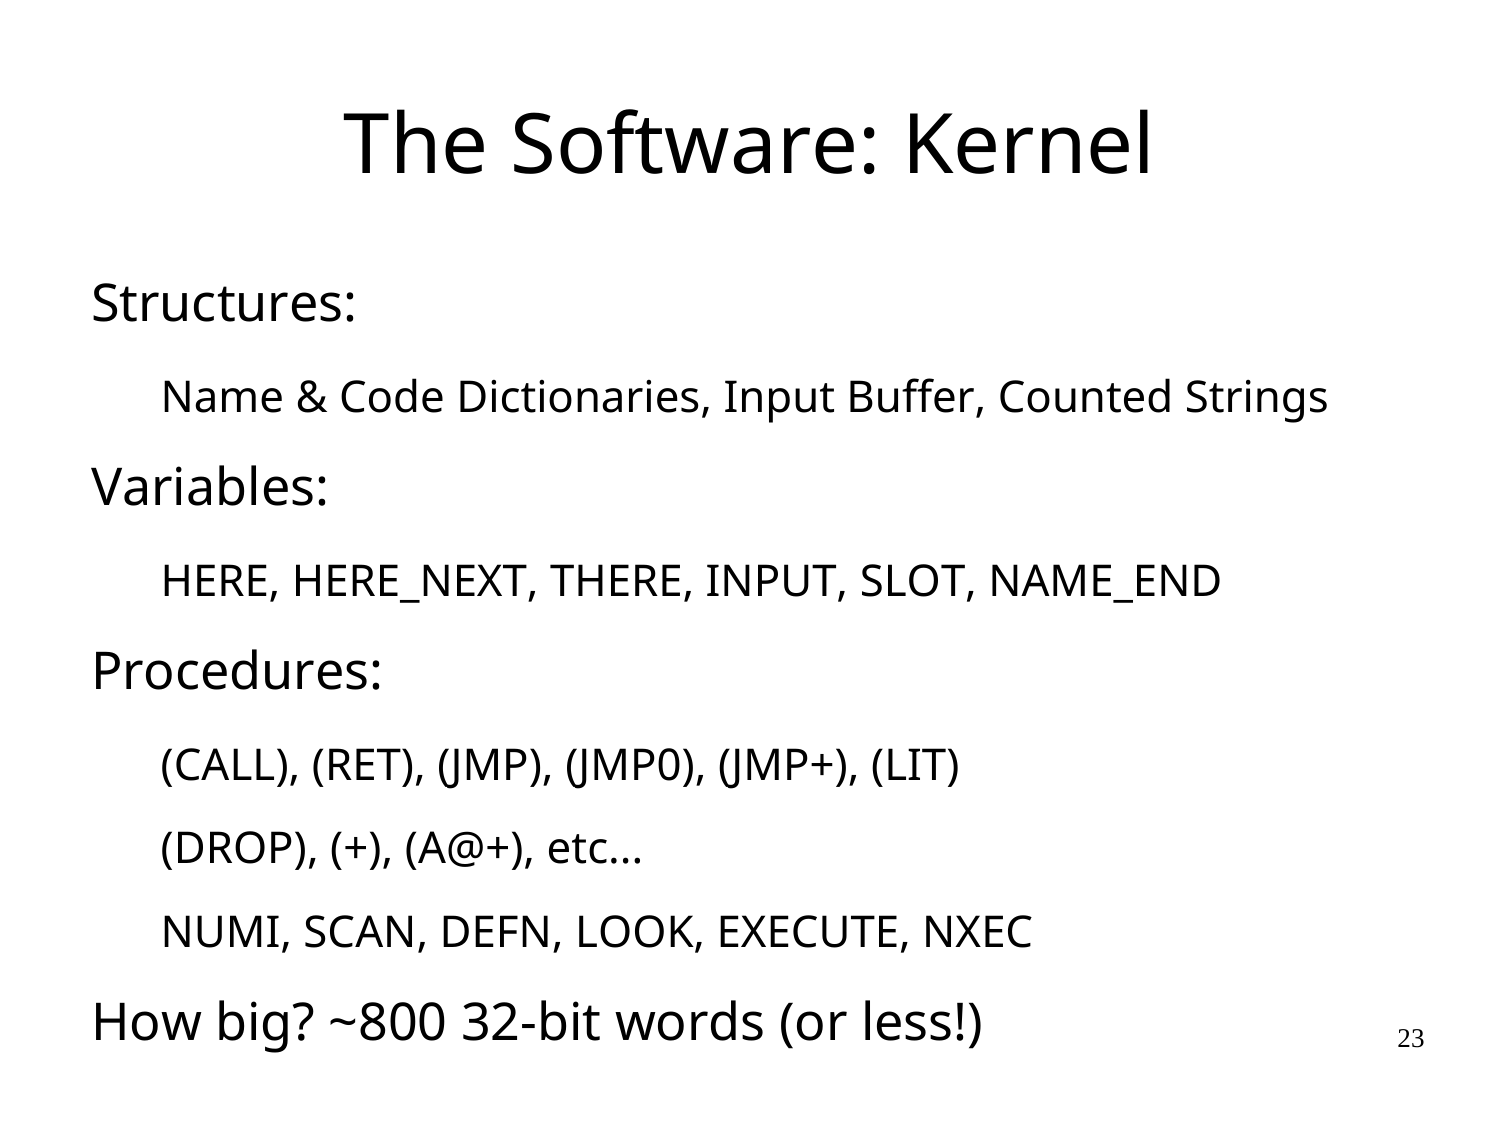

# The Software: Kernel
Structures:
Name & Code Dictionaries, Input Buffer, Counted Strings
Variables:
HERE, HERE_NEXT, THERE, INPUT, SLOT, NAME_END
Procedures:
(CALL), (RET), (JMP), (JMP0), (JMP+), (LIT)
(DROP), (+), (A@+), etc...
NUMI, SCAN, DEFN, LOOK, EXECUTE, NXEC
How big? ~800 32-bit words (or less!)
23